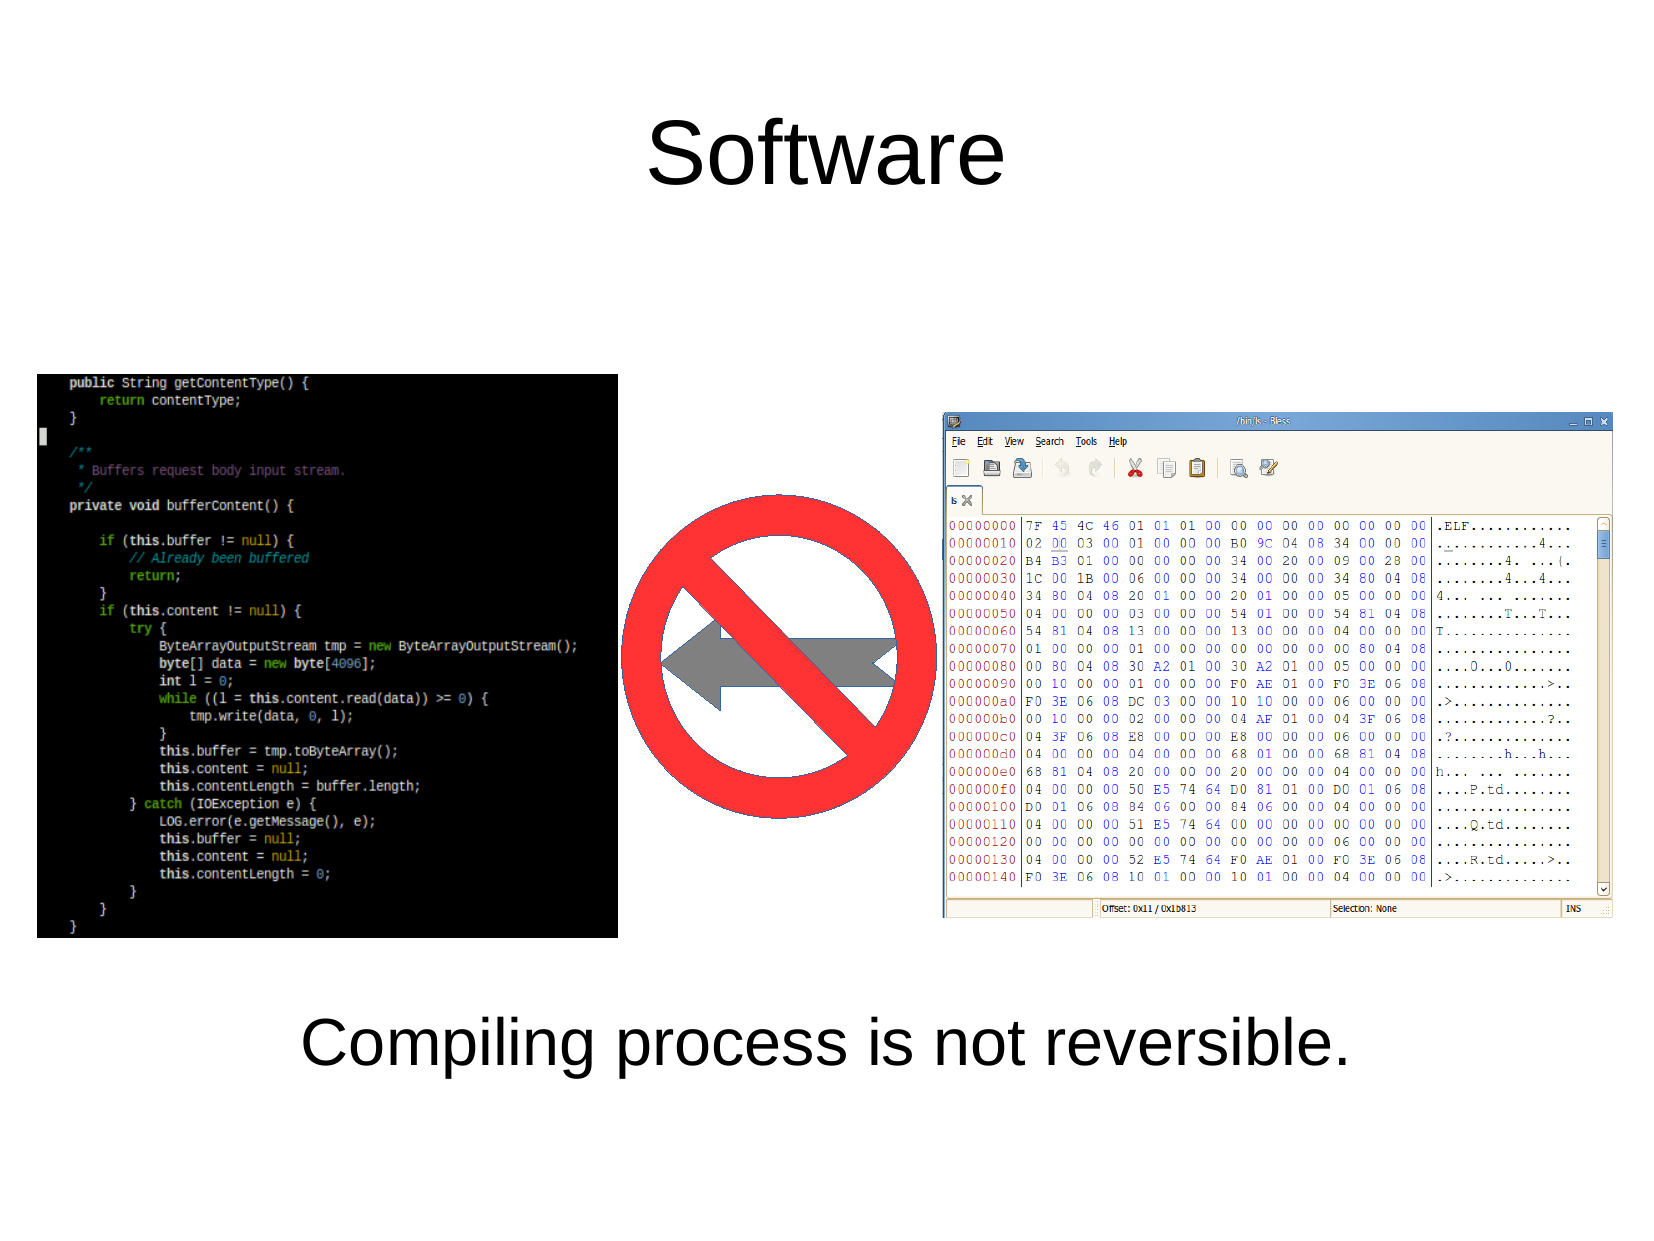

# Software
Compiling process is not reversible.
Compiling process is not reversible.